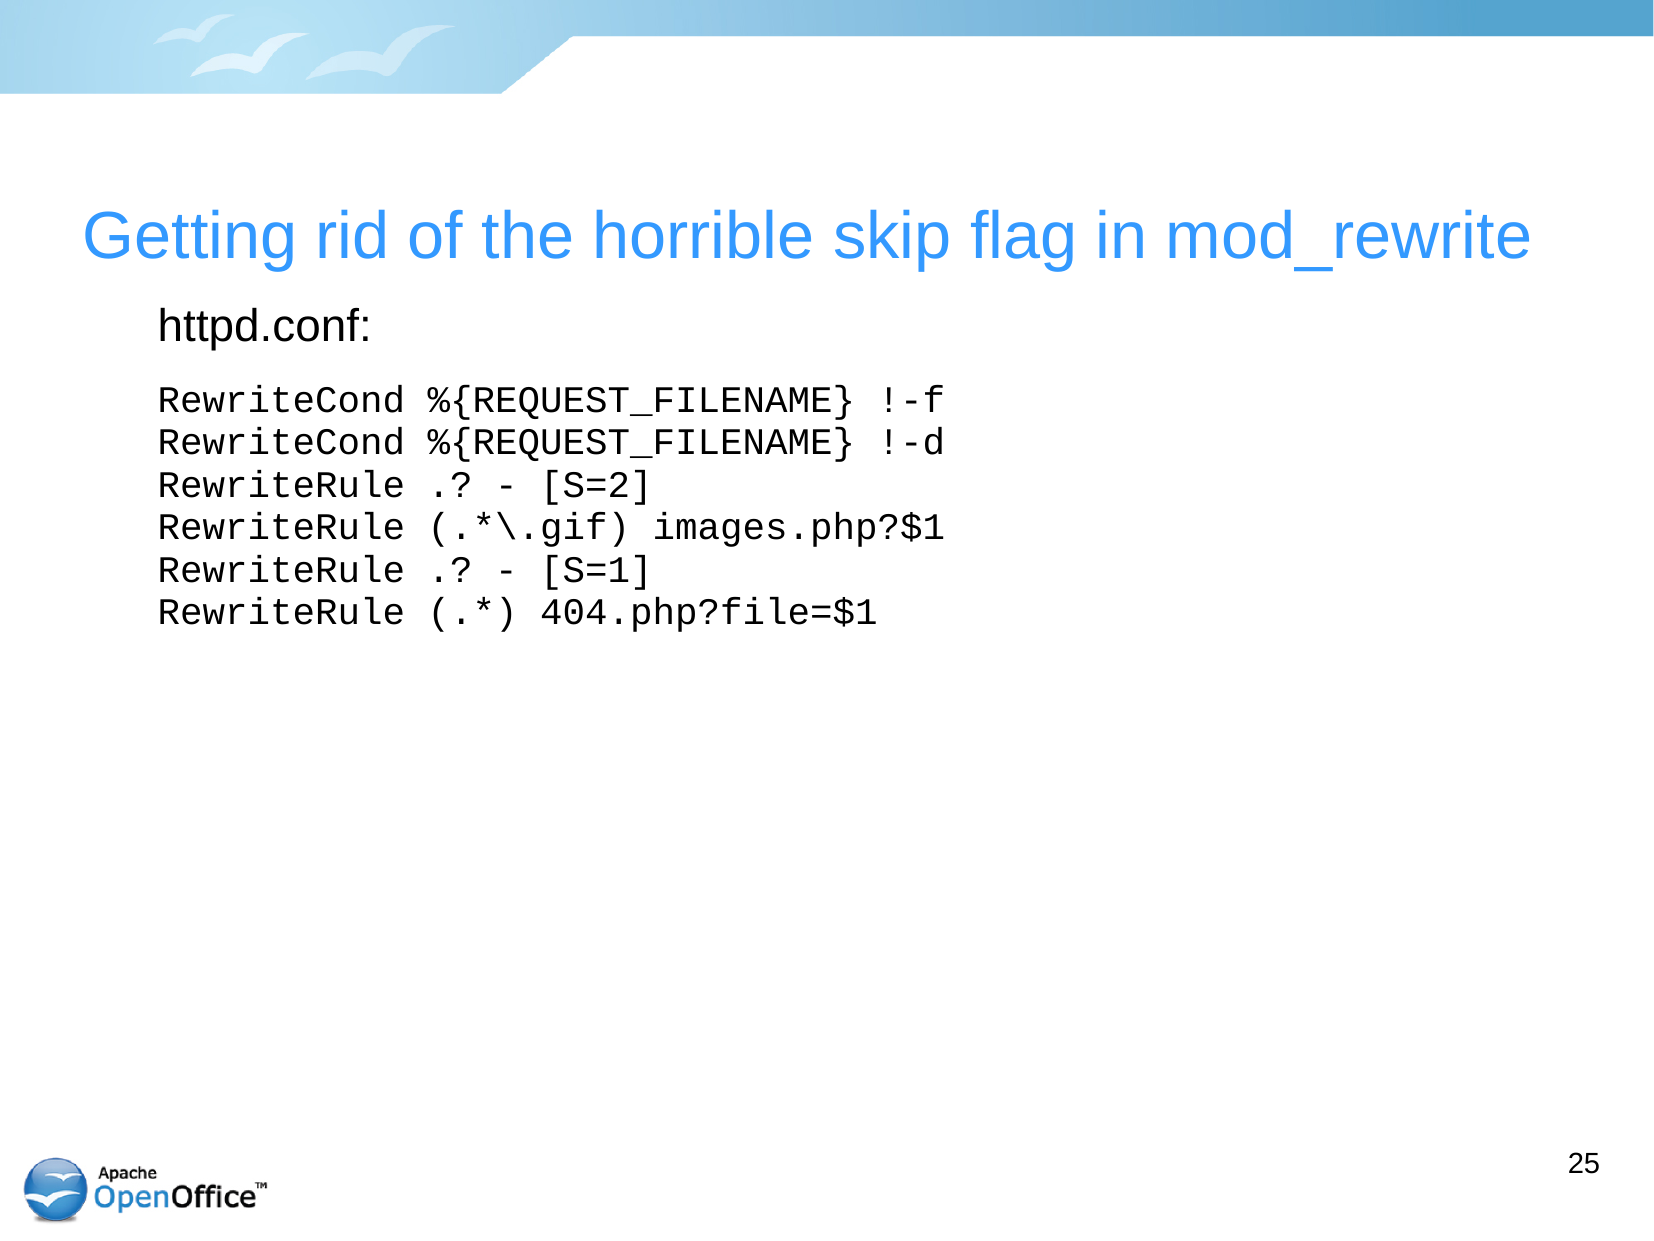

# Getting rid of the horrible skip flag in mod_rewrite
httpd.conf:
RewriteCond %{REQUEST_FILENAME} !-f
RewriteCond %{REQUEST_FILENAME} !-d
RewriteRule .? - [S=2]
RewriteRule (.*\.gif) images.php?$1
RewriteRule .? - [S=1]
RewriteRule (.*) 404.php?file=$1
25